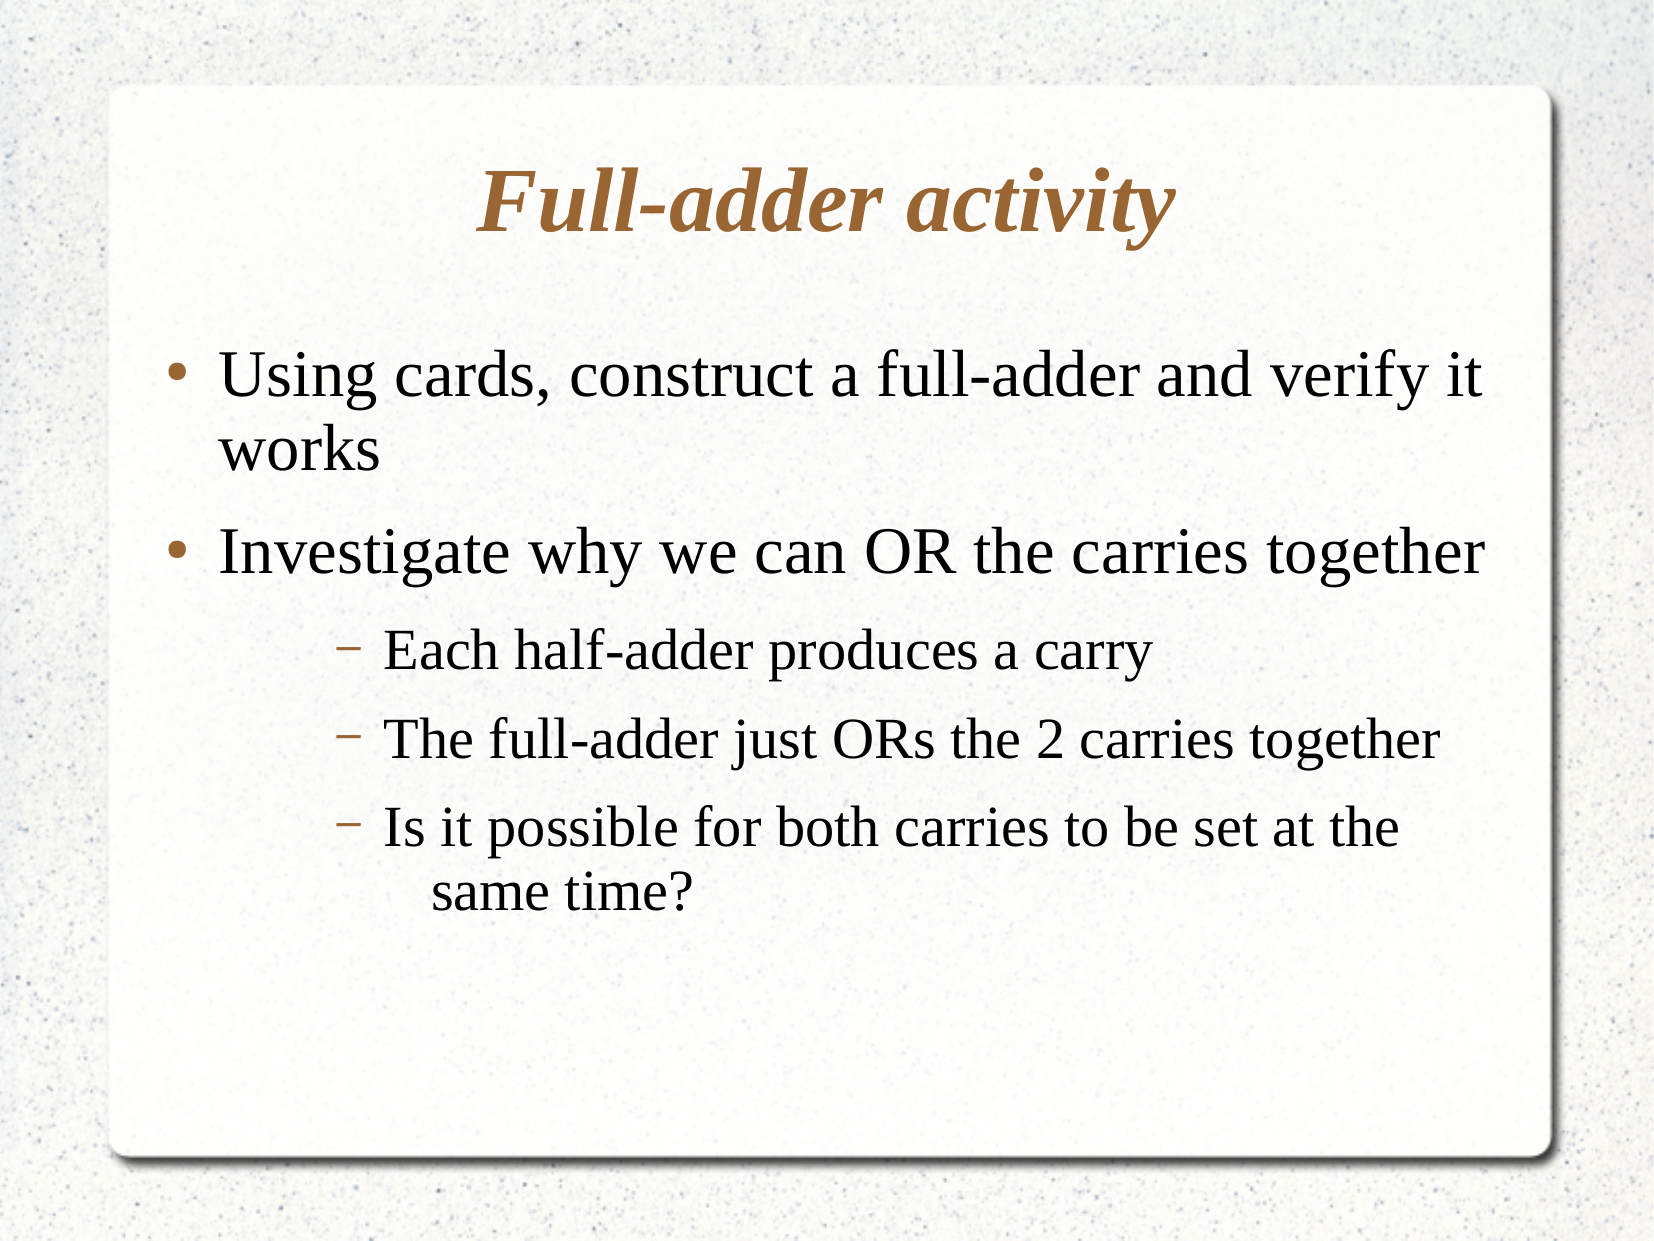

# Full-adder activity
Using cards, construct a full-adder and verify it works
Investigate why we can OR the carries together
Each half-adder produces a carry
The full-adder just ORs the 2 carries together
Is it possible for both carries to be set at the same time?